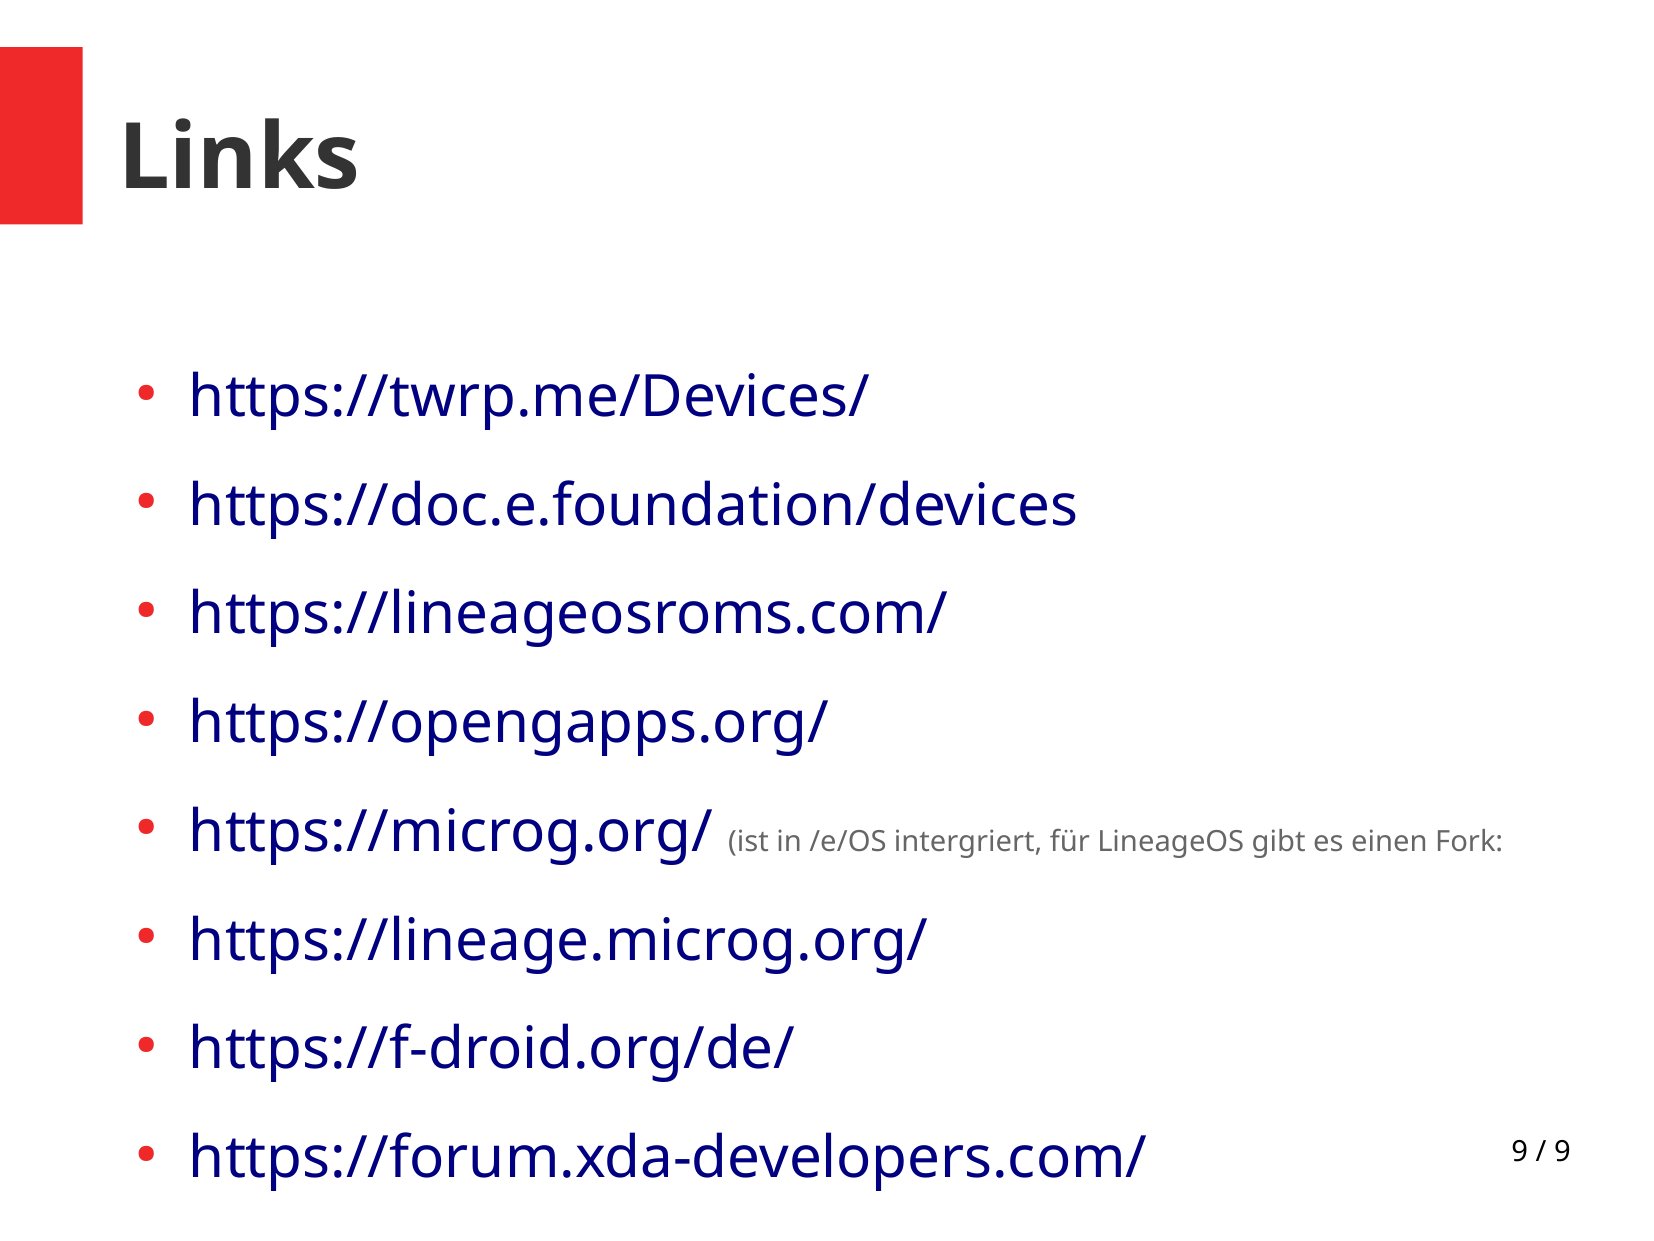

# Links
https://twrp.me/Devices/
https://doc.e.foundation/devices
https://lineageosroms.com/
https://opengapps.org/
https://microg.org/ (ist in /e/OS intergriert, für LineageOS gibt es einen Fork:
https://lineage.microg.org/
https://f-droid.org/de/
https://forum.xda-developers.com/
9